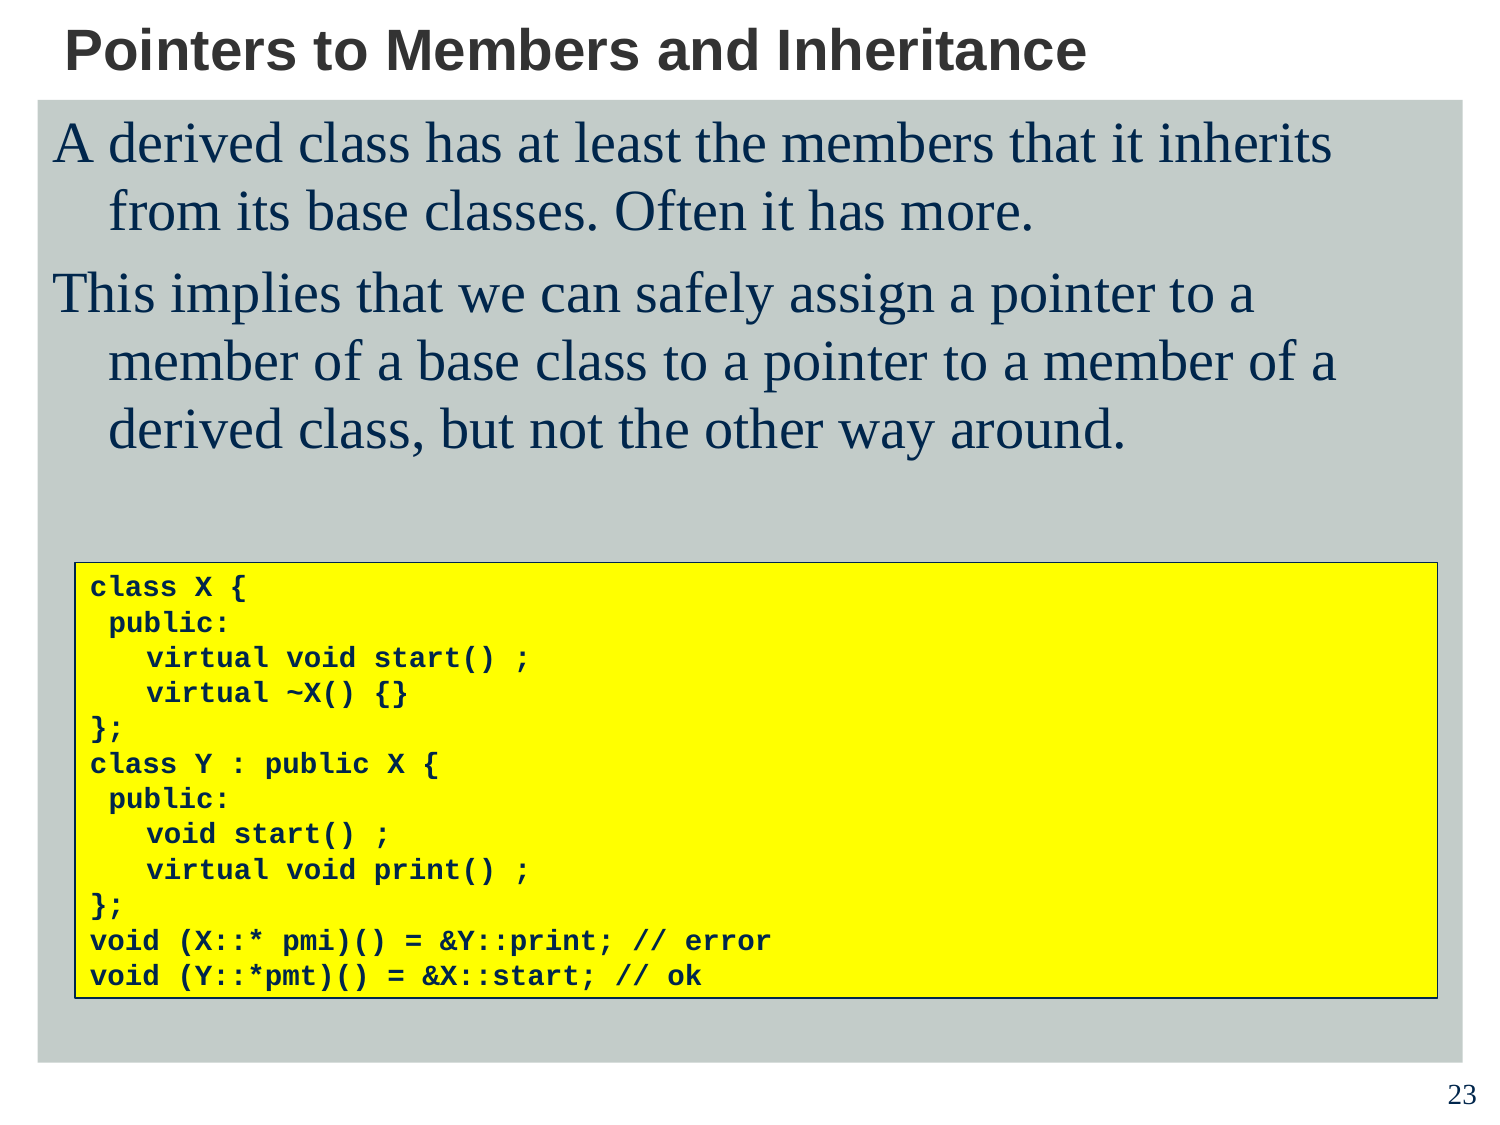

# Pointers to Members and Inheritance
A derived class has at least the members that it inherits from its base classes. Often it has more.
This implies that we can safely assign a pointer to a member of a base class to a pointer to a member of a derived class, but not the other way around.
class X {
	public:
		virtual void start() ;
		virtual ~X() {}
};
class Y : public X {
	public:
		void start() ;
		virtual void print() ;
};
void (X::* pmi)() = &Y::print; // error
void (Y::*pmt)() = &X::start; // ok